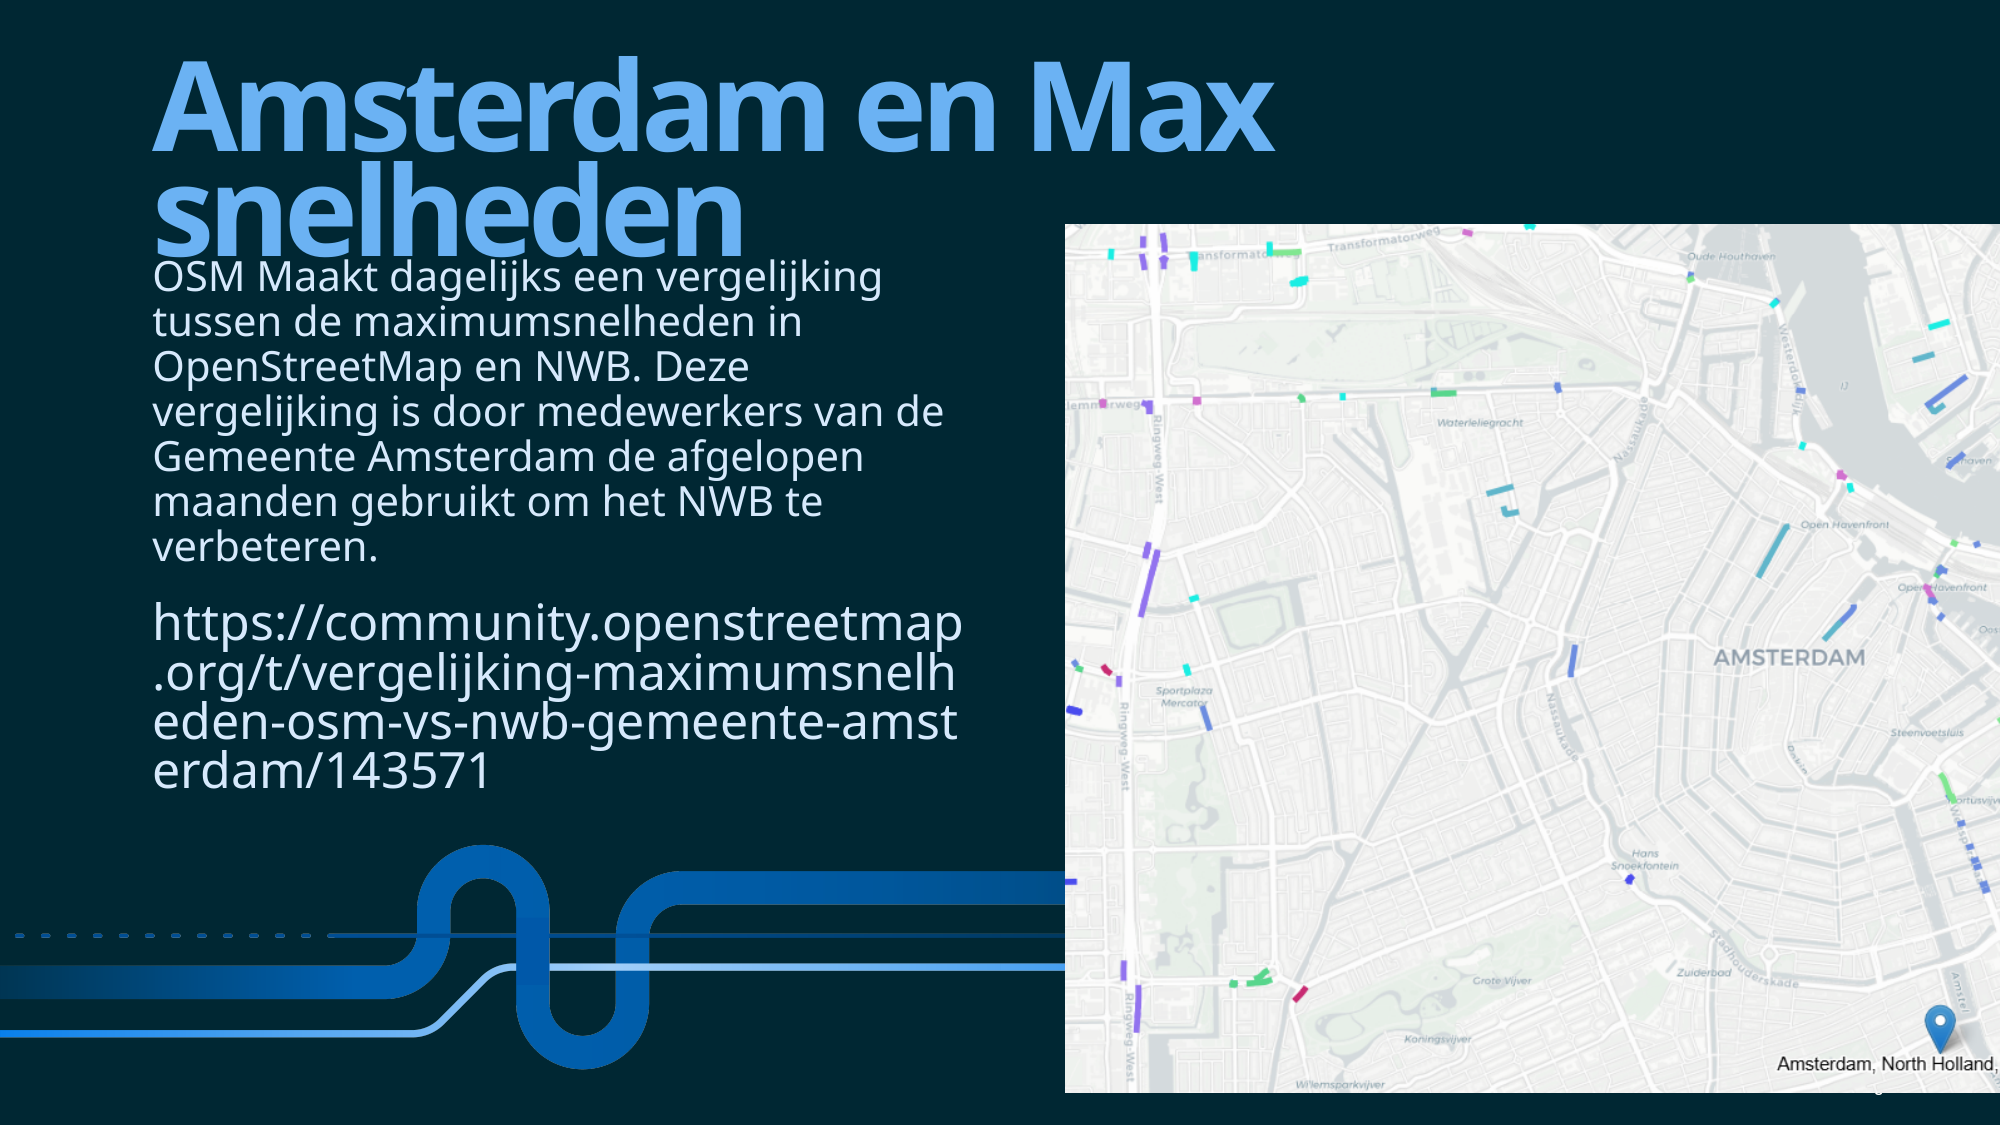

# Amsterdam en Max snelheden
OSM Maakt dagelijks een vergelijking tussen de maximumsnelheden in OpenStreetMap en NWB. Deze vergelijking is door medewerkers van de Gemeente Amsterdam de afgelopen maanden gebruikt om het NWB te verbeteren.
https://community.openstreetmap.org/t/vergelijking-maximumsnelheden-osm-vs-nwb-gemeente-amsterdam/143571